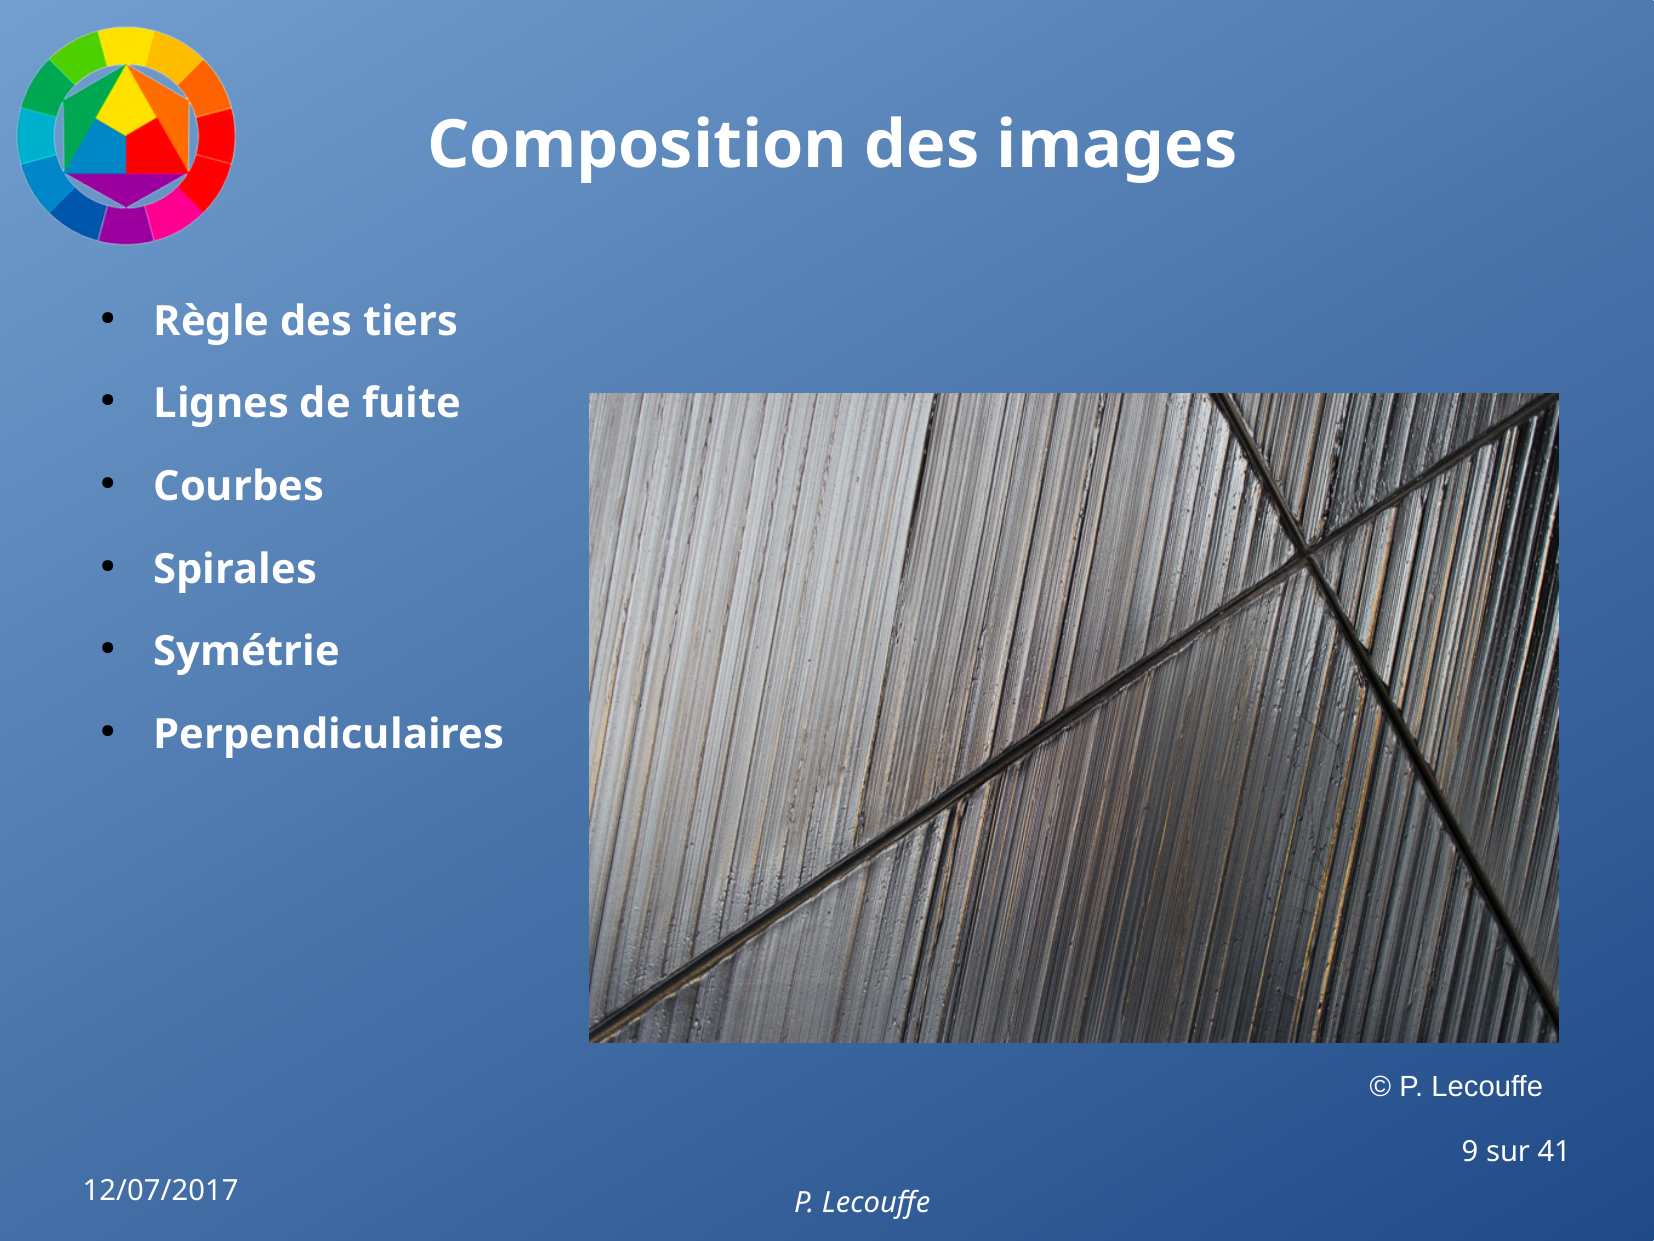

# Composition des images
Règle des tiers
Lignes de fuite
Courbes
Spirales
Symétrie
Perpendiculaires
 © P. Lecouffe
Bonjour
9